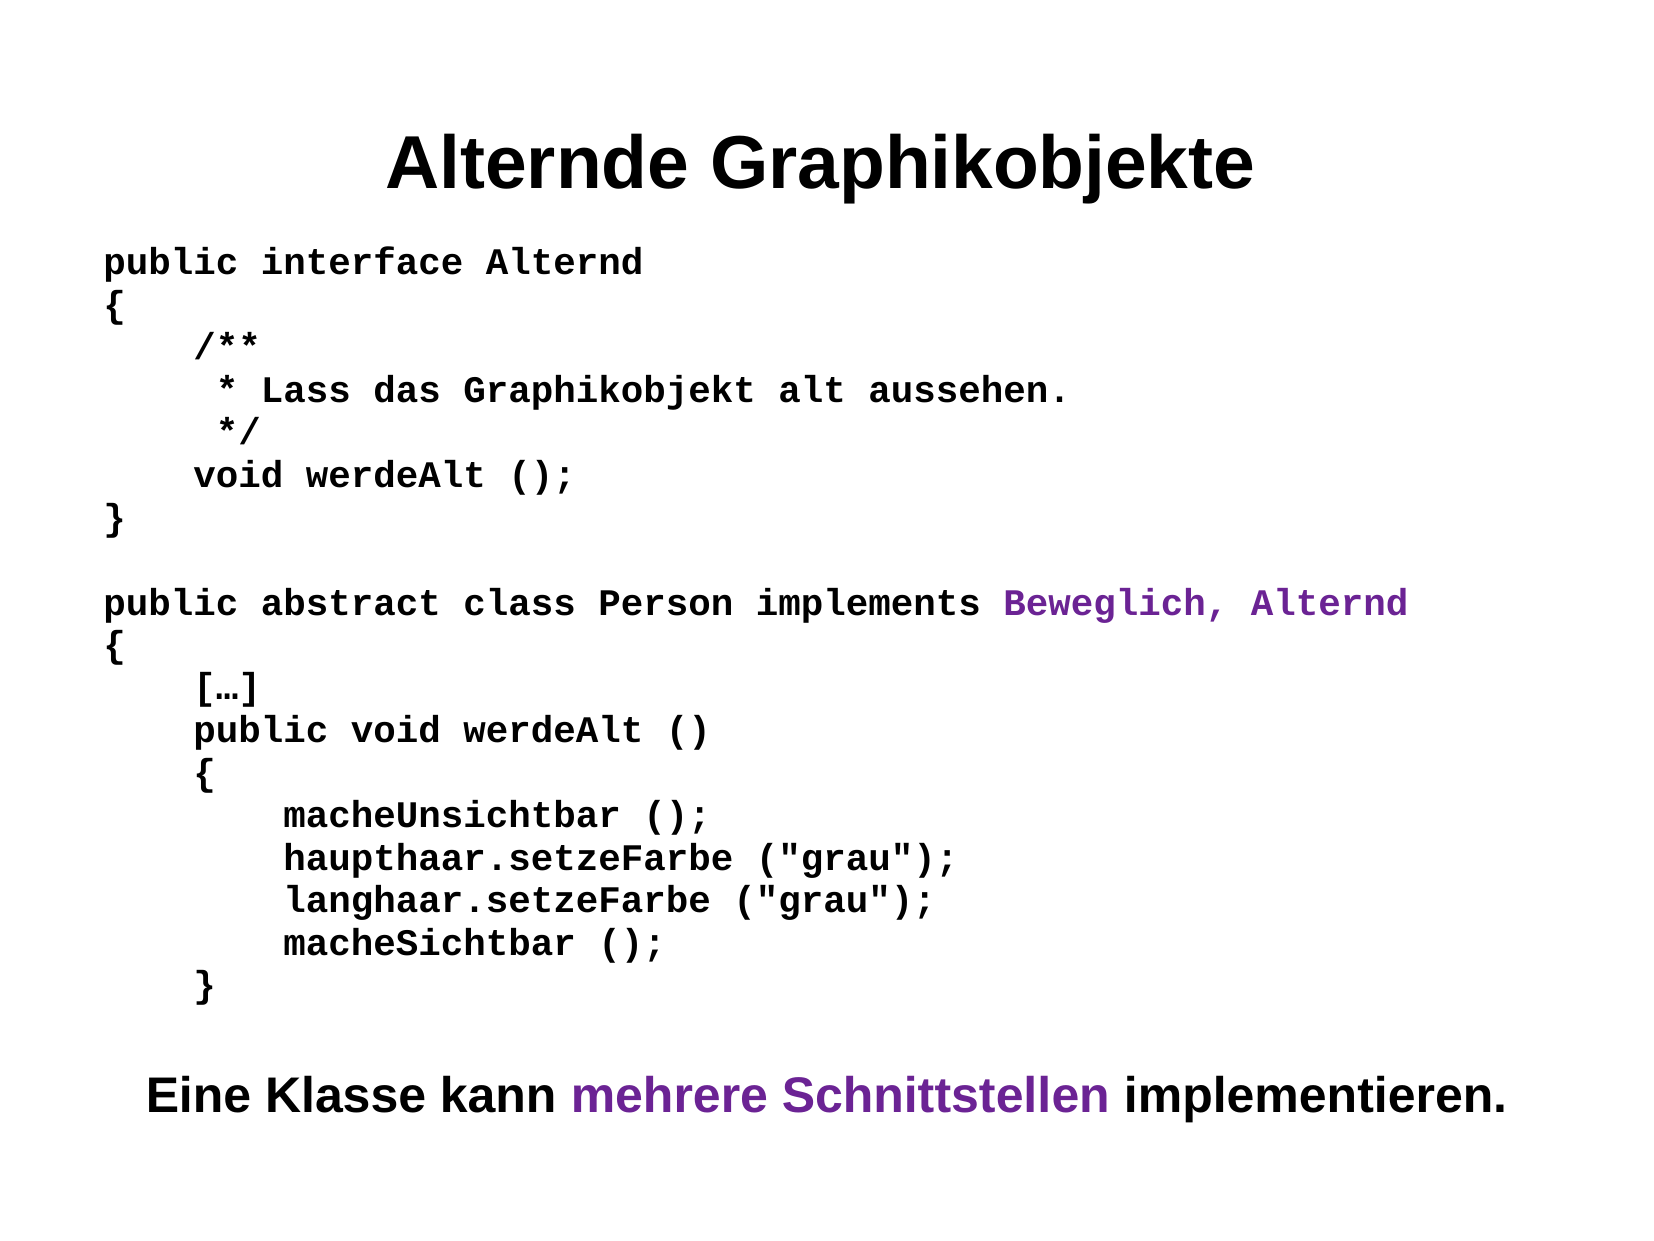

# Alternde Graphikobjekte
public interface Alternd
{
 /**
 * Lass das Graphikobjekt alt aussehen.
 */
 void werdeAlt ();
}
public abstract class Person implements Beweglich, Alternd
{
 […]
 public void werdeAlt ()
 {
 macheUnsichtbar ();
 haupthaar.setzeFarbe ("grau");
 langhaar.setzeFarbe ("grau");
 macheSichtbar ();
 }
Eine Klasse kann mehrere Schnittstellen implementieren.